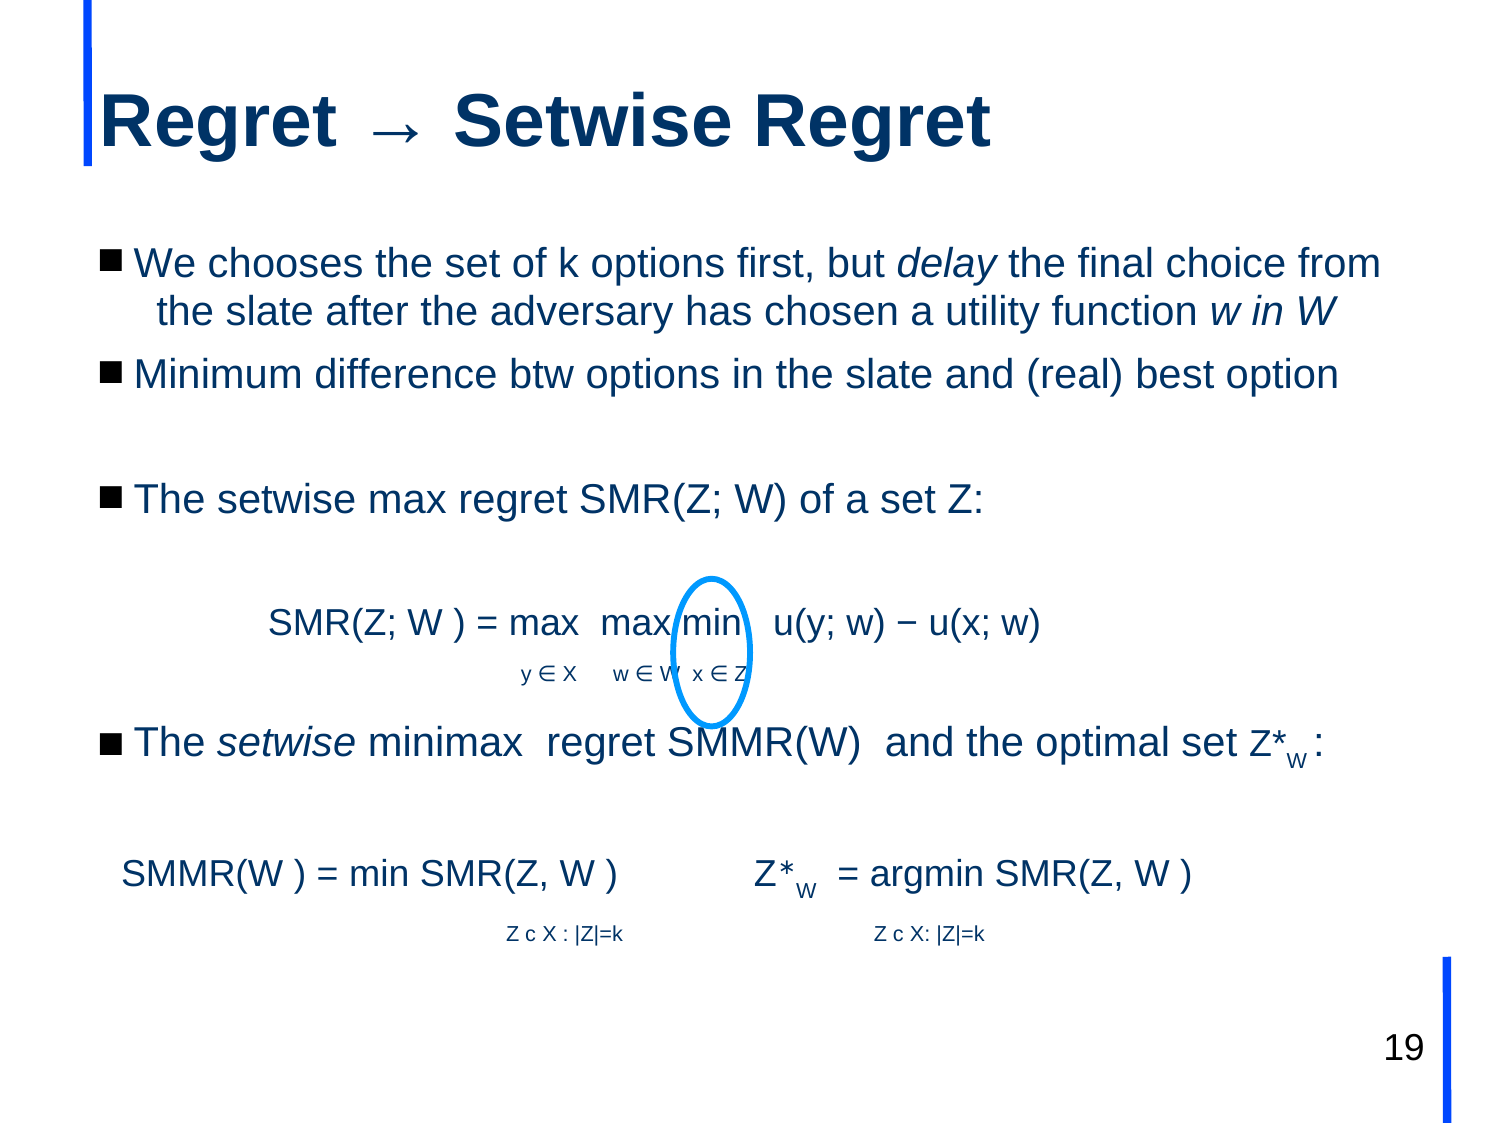

# Regret → Setwise Regret
 We chooses the set of k options first, but delay the final choice from the slate after the adversary has chosen a utility function w in W
 Minimum difference btw options in the slate and (real) best option
 The setwise max regret SMR(Z; W) of a set Z:
 SMR(Z; W ) = max max min u(y; w) − u(x; w)
 				 y ∈ X w ∈ W x ∈ Z
 The setwise minimax regret SMMR(W) and the optimal set Z*W :
 SMMR(W ) = min SMR(Z, W ) Z∗W = argmin SMR(Z, W )
 Z c X : |Z|=k 		 Z c X: |Z|=k
19